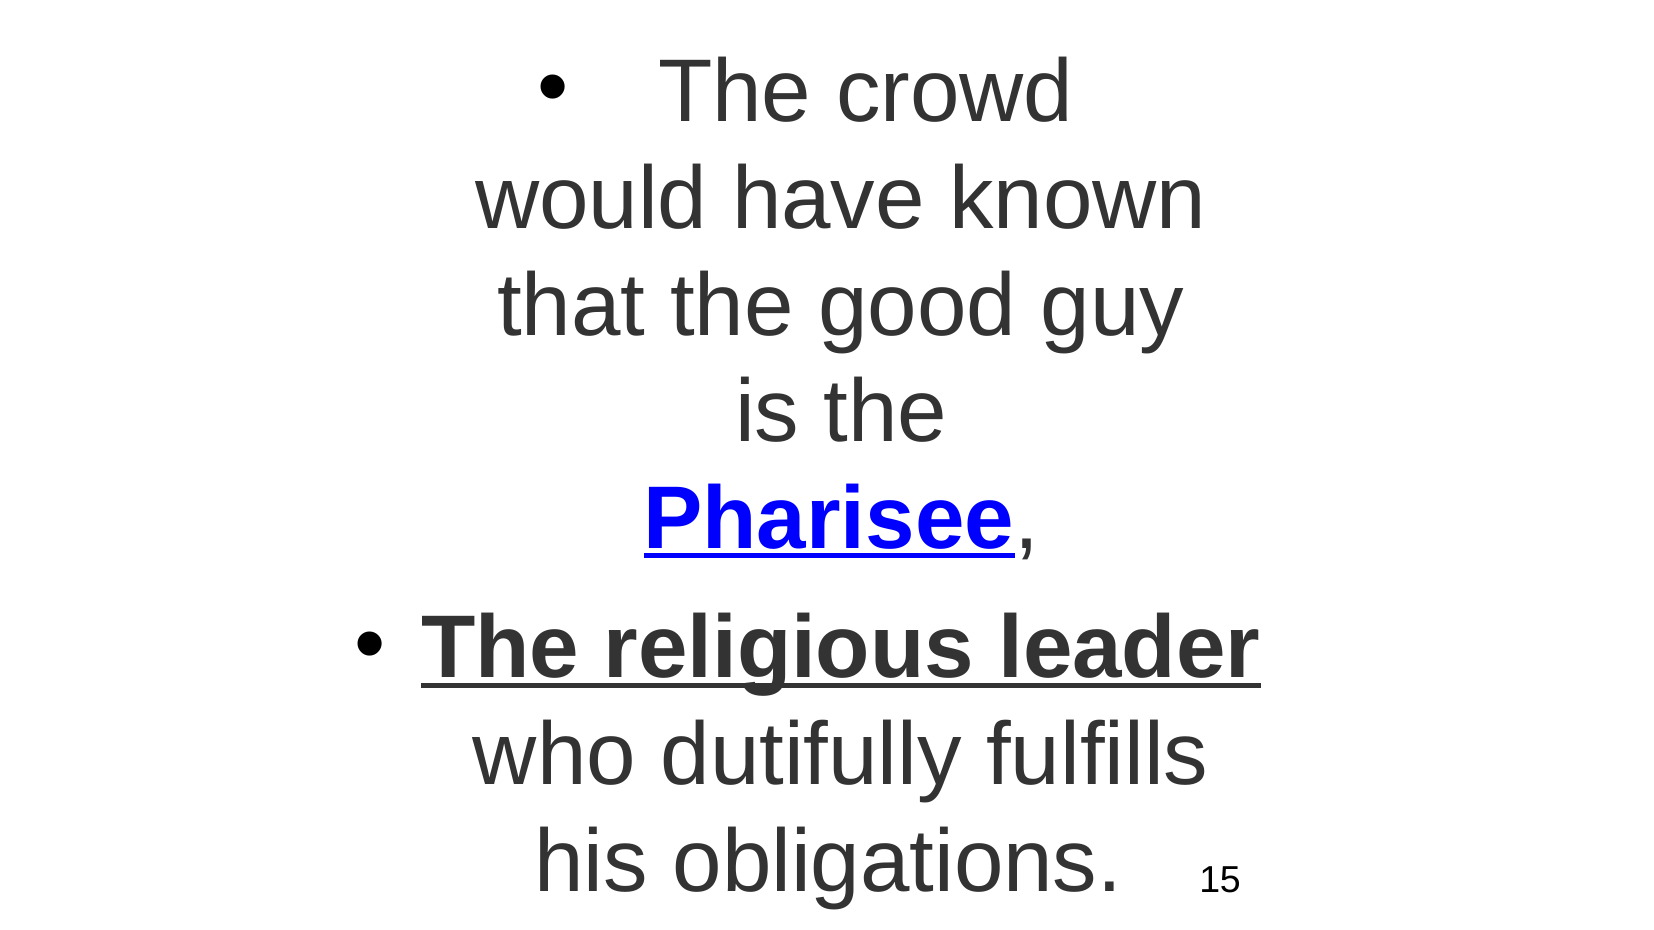

# The crowd would have known that the good guy is the Pharisee,
The religious leader
who dutifully fulfills
his obligations.
15